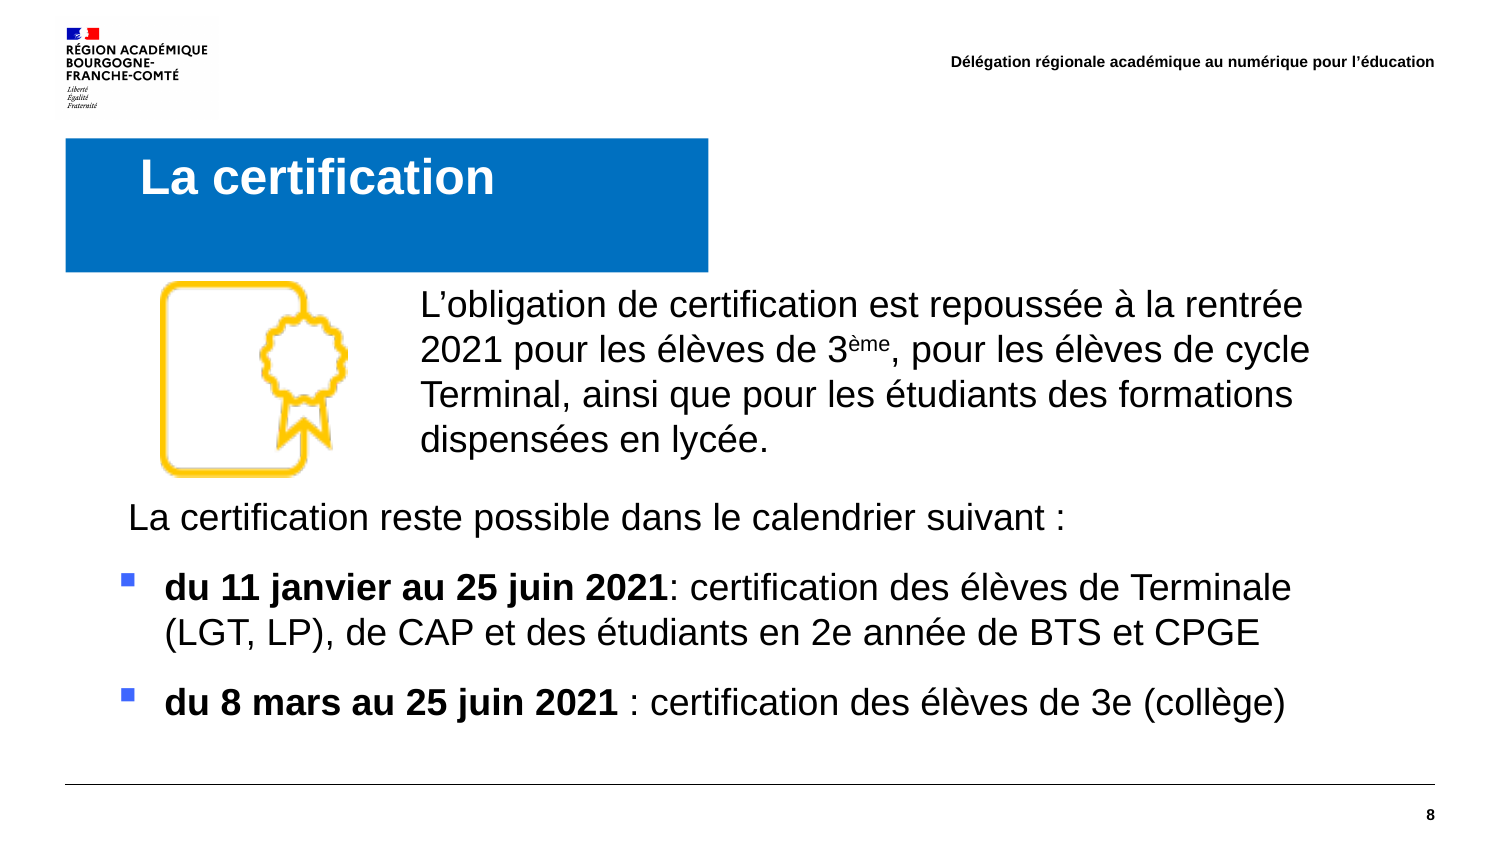

Délégation régionale académique au numérique pour l’éducation
# La certification
L’obligation de certification est repoussée à la rentrée 2021 pour les élèves de 3ème, pour les élèves de cycle Terminal, ainsi que pour les étudiants des formations dispensées en lycée.
 La certification reste possible dans le calendrier suivant :
du 11 janvier au 25 juin 2021: certification des élèves de Terminale (LGT, LP), de CAP et des étudiants en 2e année de BTS et CPGE
du 8 mars au 25 juin 2021 : certification des élèves de 3e (collège)